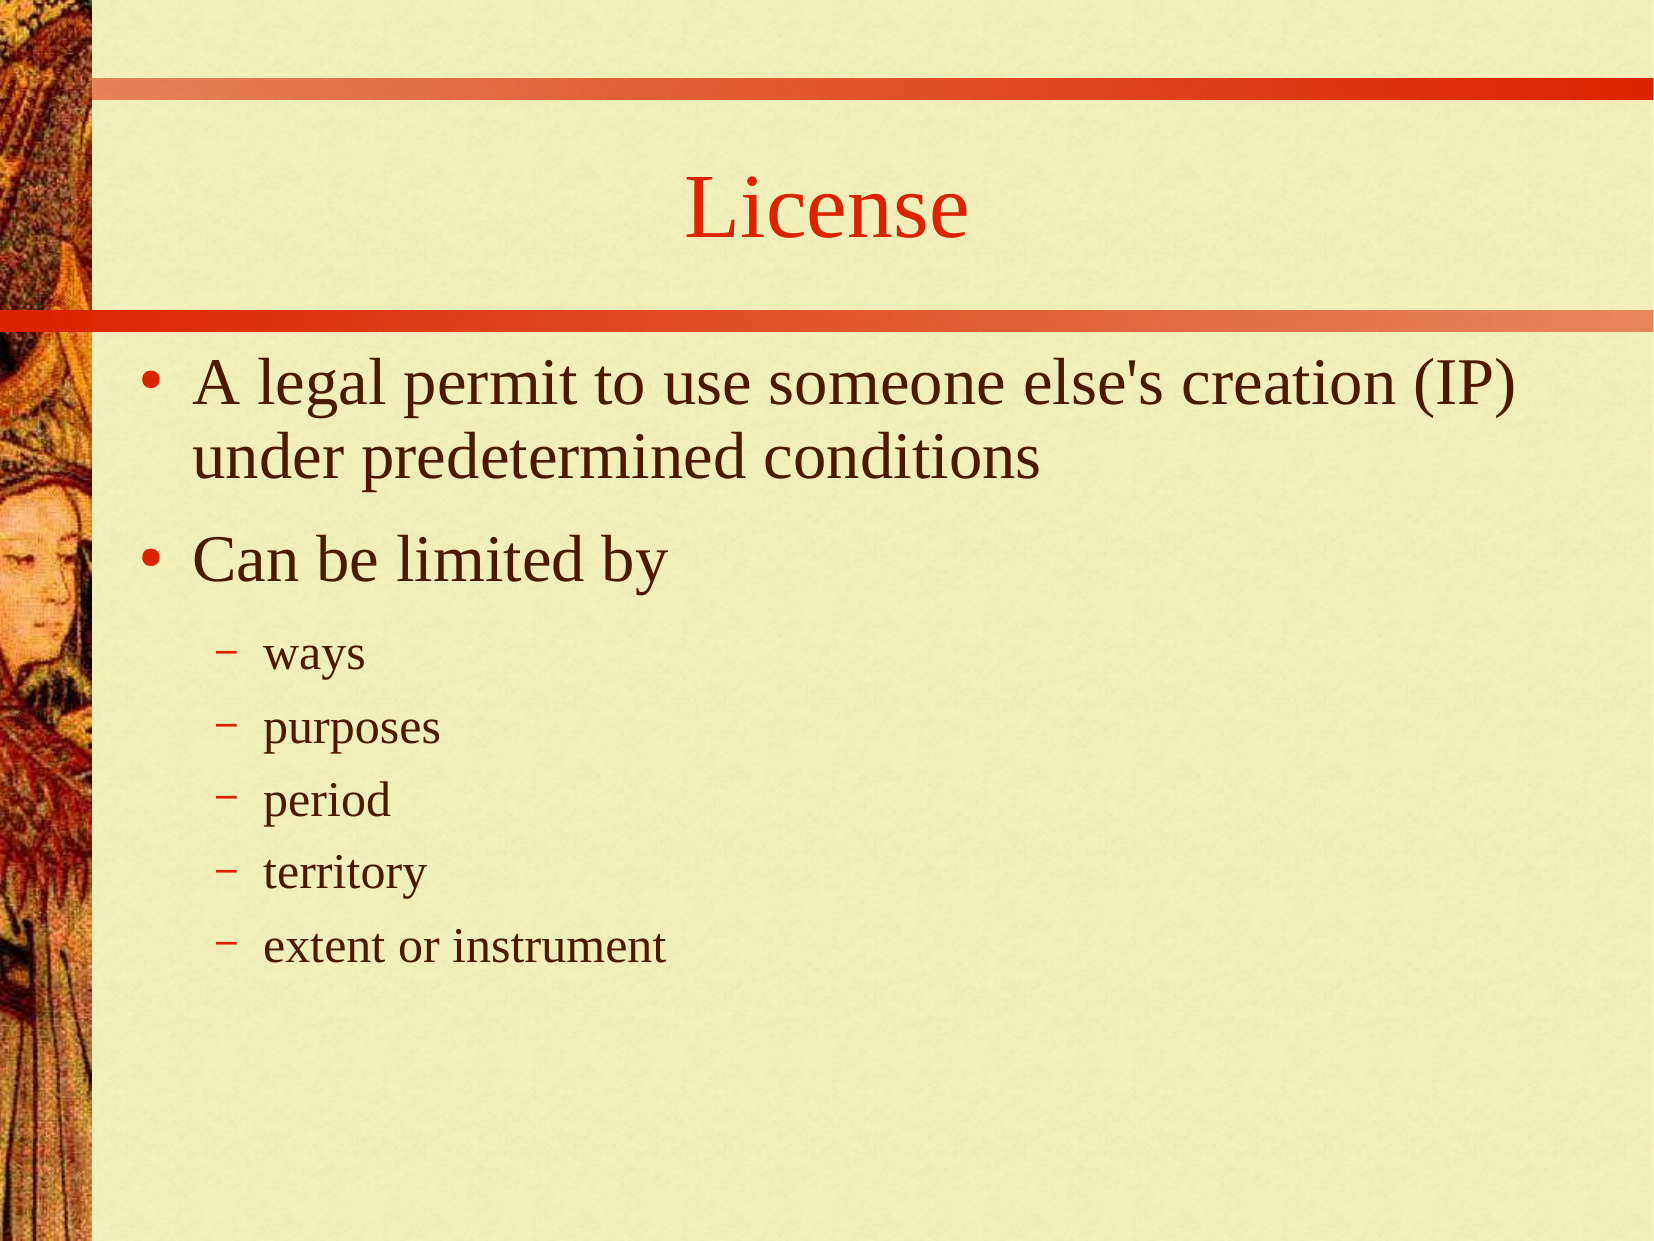

# License
A legal permit to use someone else's creation (IP) under predetermined conditions
Can be limited by
ways
purposes
period
territory
extent or instrument